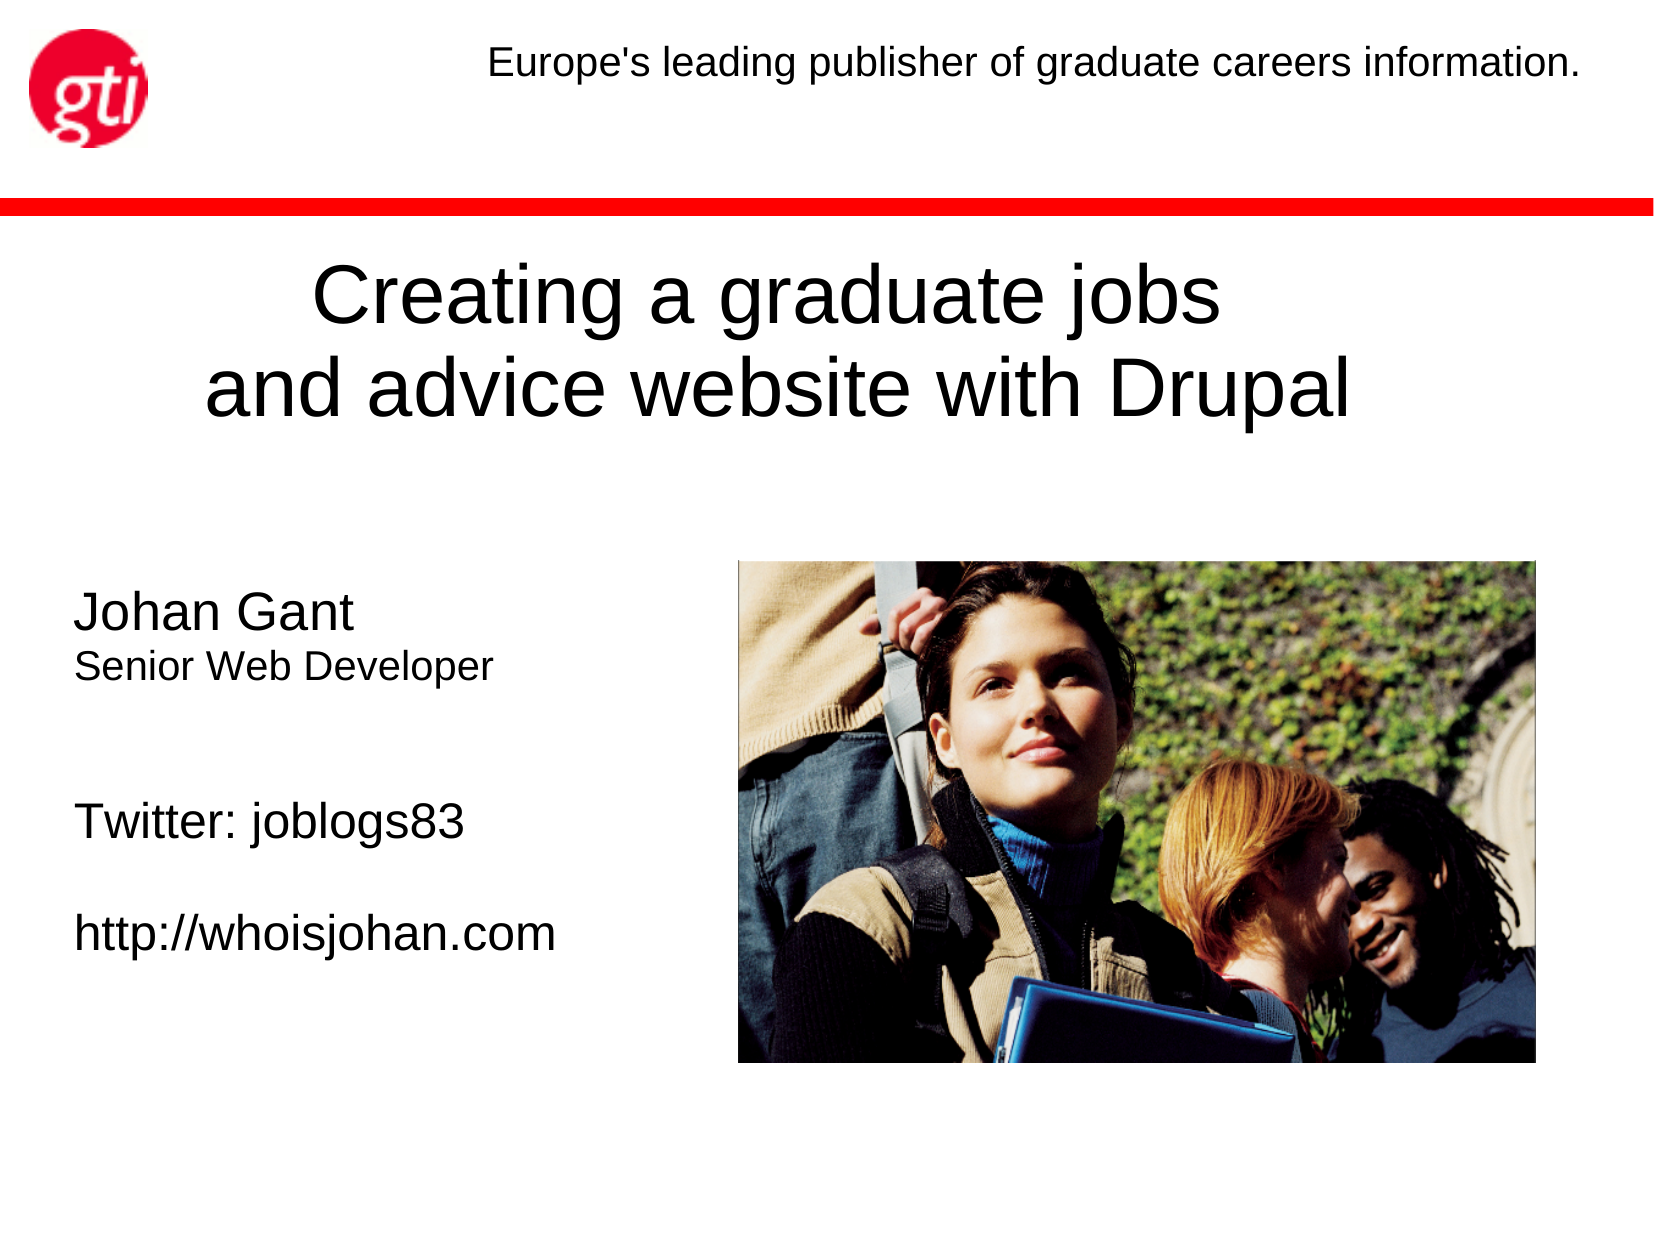

Europe's leading publisher of graduate careers information.
Creating a graduate jobs
and advice website with Drupal
Johan Gant
Senior Web Developer
Twitter: joblogs83
http://whoisjohan.com